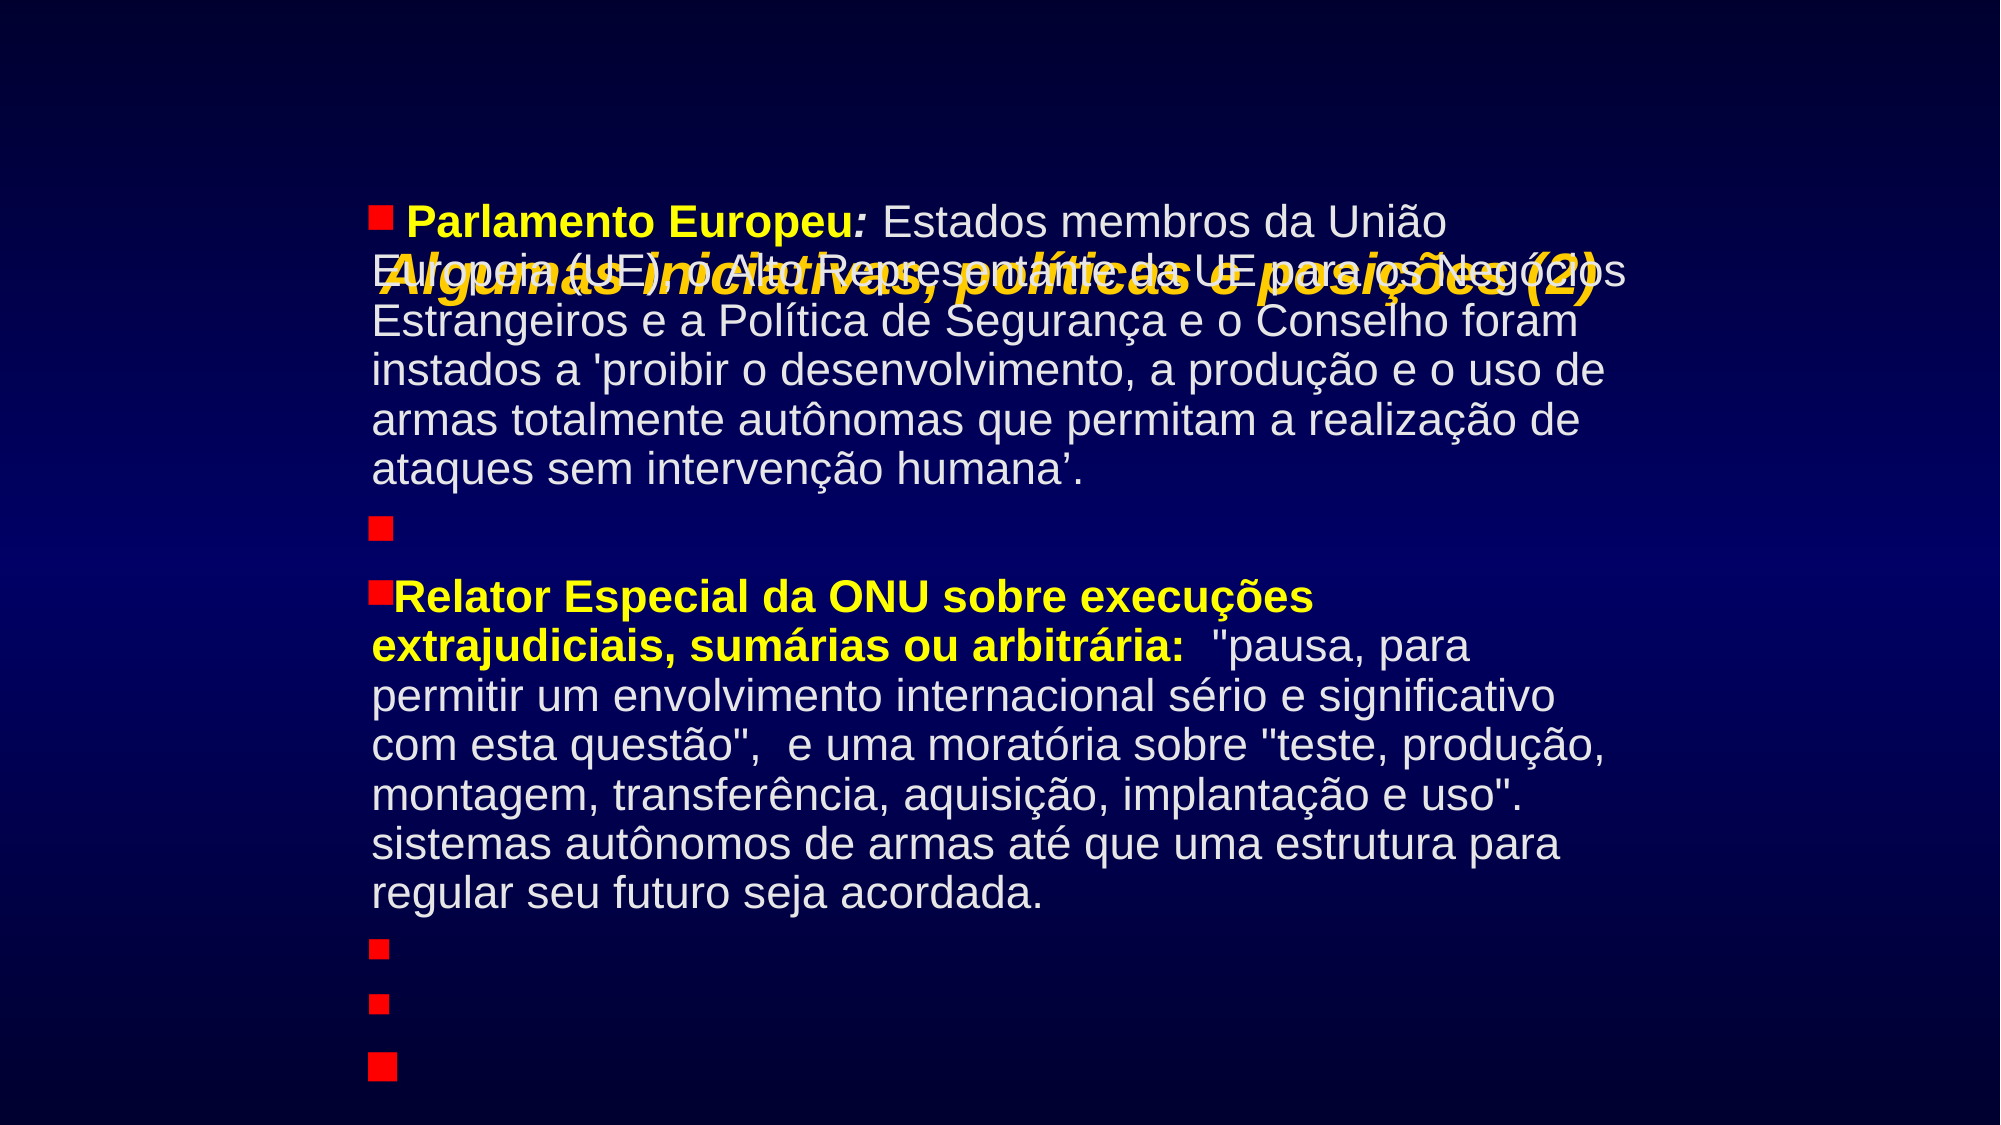

Algumas iniciativas, políticas e posições (2)
 Parlamento Europeu: Estados membros da União Europeia (UE), o Alto Representante da UE para os Negócios Estrangeiros e a Política de Segurança e o Conselho foram instados a 'proibir o desenvolvimento, a produção e o uso de armas totalmente autônomas que permitam a realização de ataques sem intervenção humana’.
Relator Especial da ONU sobre execuções extrajudiciais, sumárias ou arbitrária: "pausa, para permitir um envolvimento internacional sério e significativo com esta questão", e uma moratória sobre "teste, produção, montagem, transferência, aquisição, implantação e uso". sistemas autônomos de armas até que uma estrutura para regular seu futuro seja acordada.